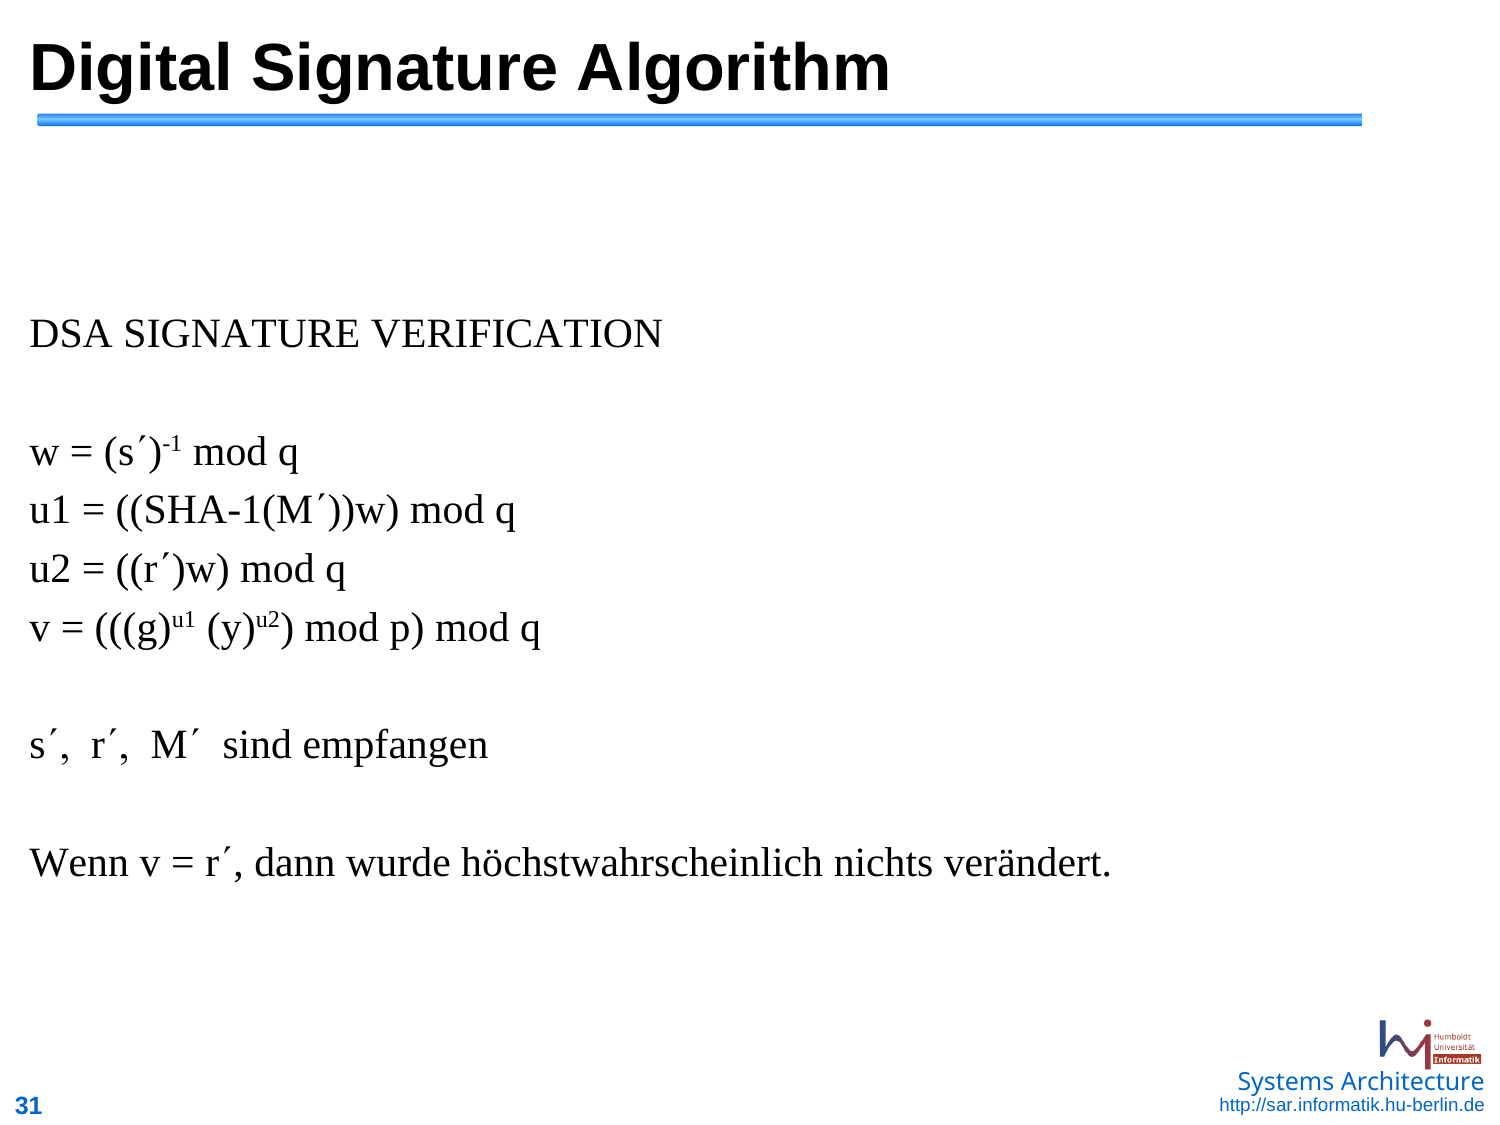

# Digital Signature Algorithm
DSA SIGNATURE VERIFICATION
w = (s¢)-1 mod q
u1 = ((SHA-1(M¢))w) mod q
u2 = ((r¢)w) mod q
v = (((g)u1 (y)u2) mod p) mod q
s¢, r¢, M¢ sind empfangen
Wenn v = r¢, dann wurde höchstwahrscheinlich nichts verändert.